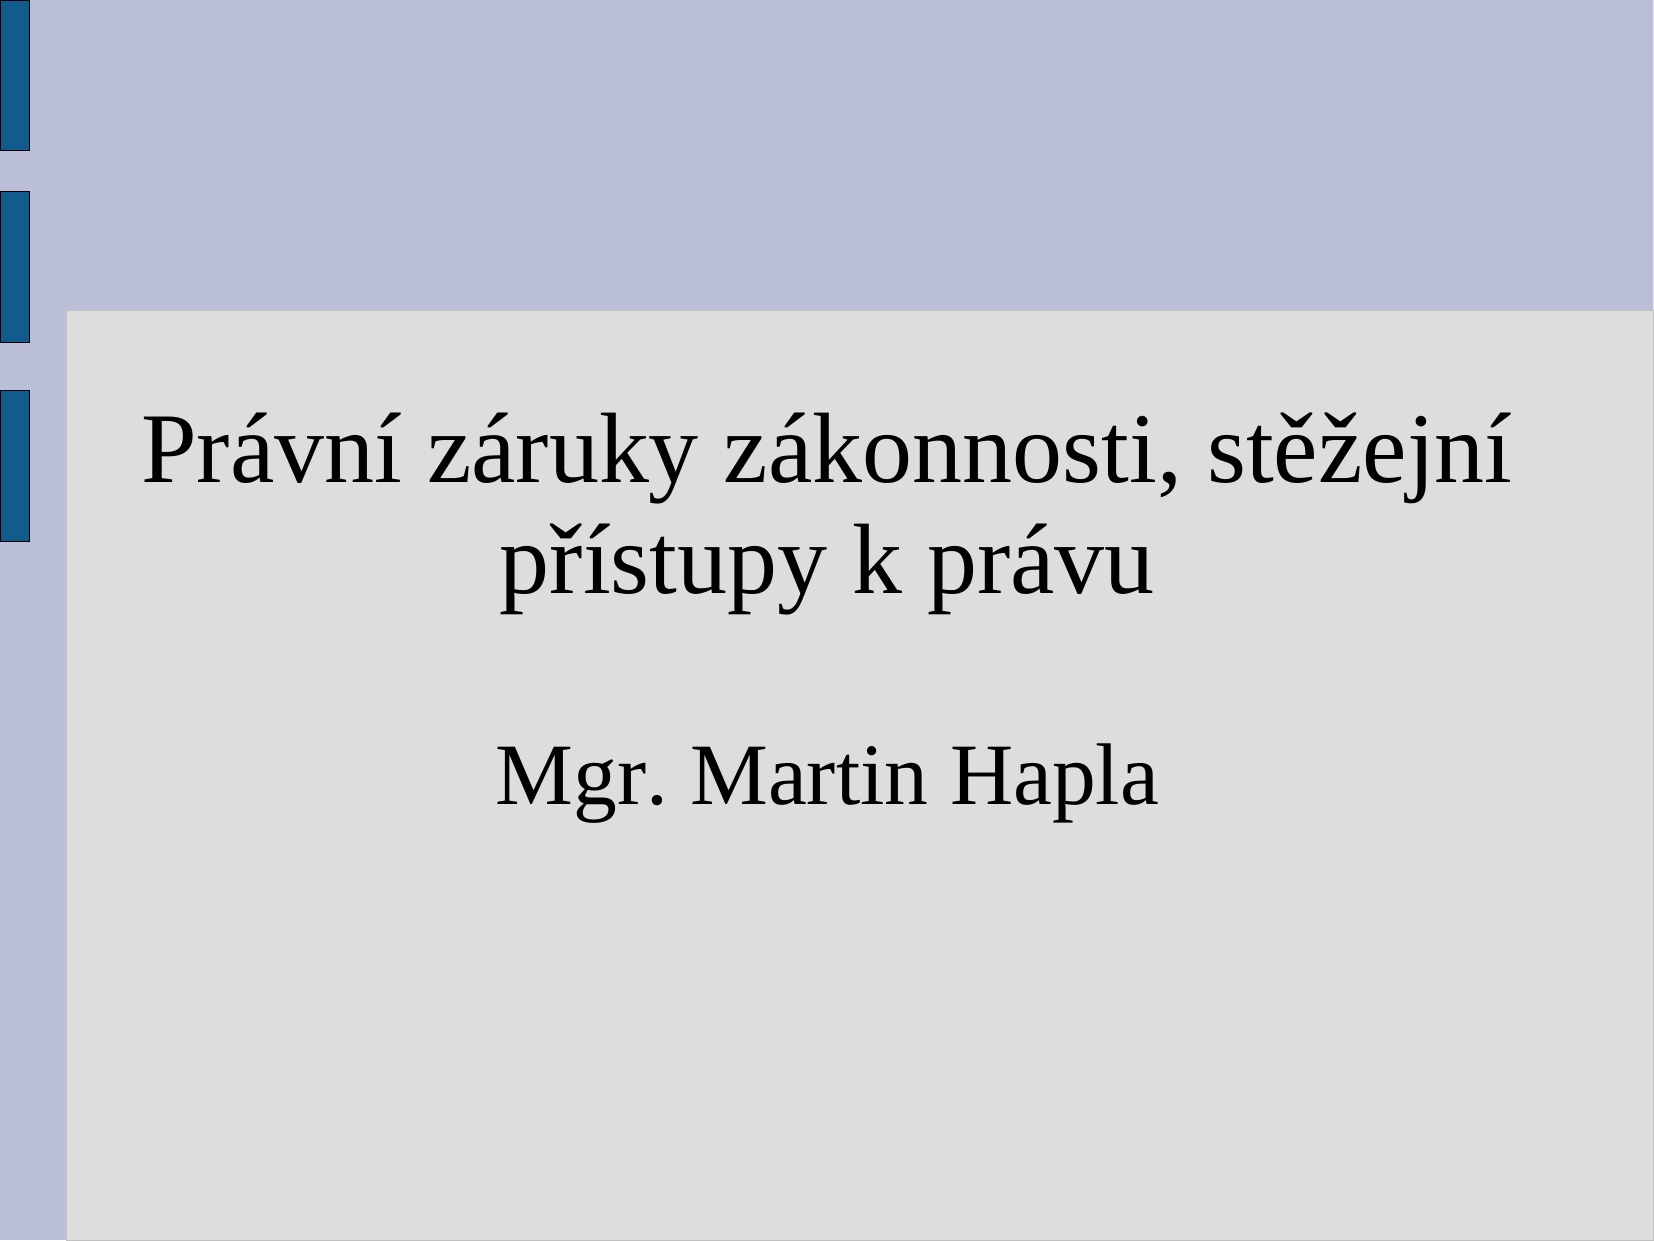

# Právní záruky zákonnosti, stěžejní přístupy k právu
Mgr. Martin Hapla